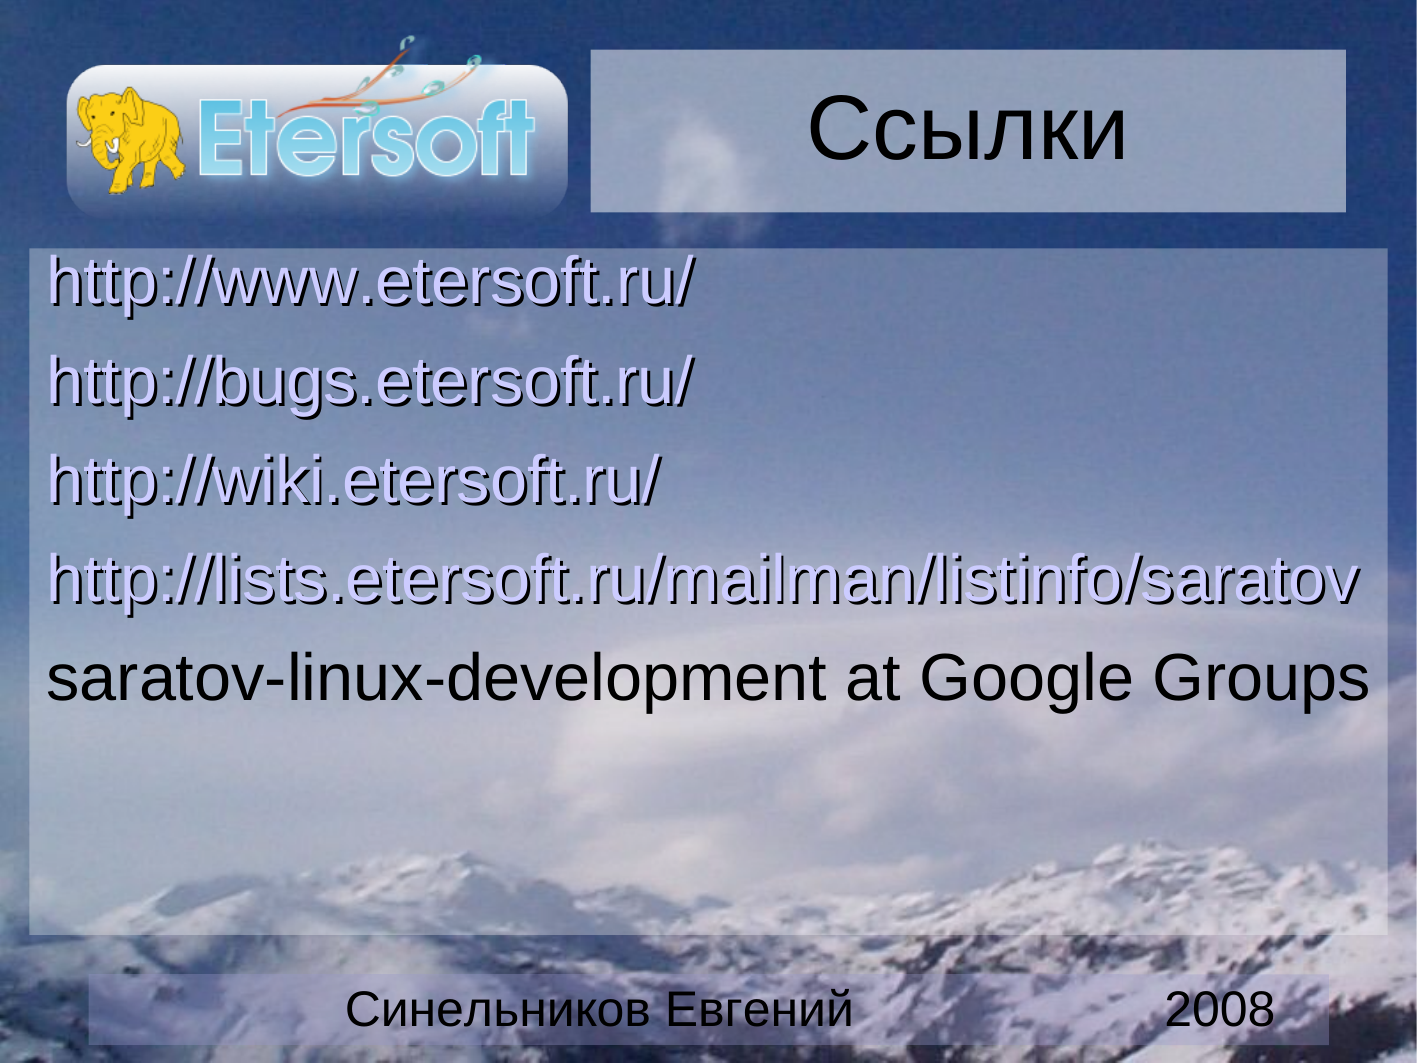

# Ссылки
http://www.etersoft.ru/
http://bugs.etersoft.ru/
http://wiki.etersoft.ru/
http://lists.etersoft.ru/mailman/listinfo/saratov
saratov-linux-development at Google Groups